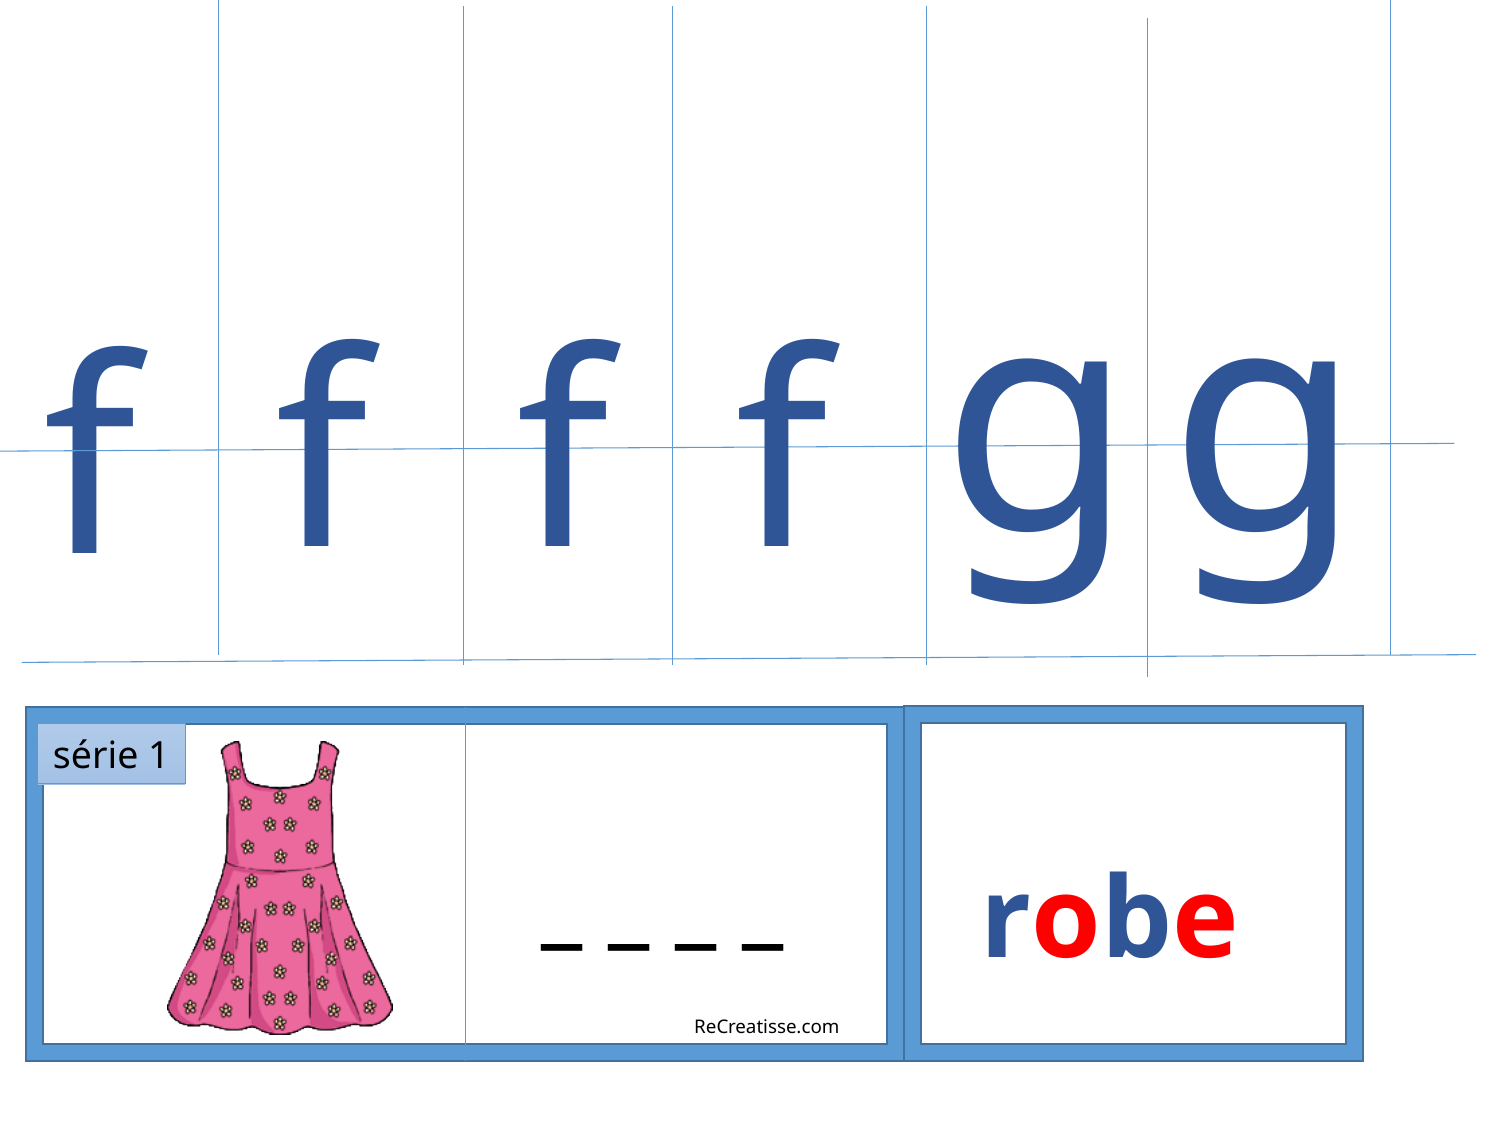

g
g
f
f
f
f
série 1
_ _ _ _
robe
ReCreatisse.com